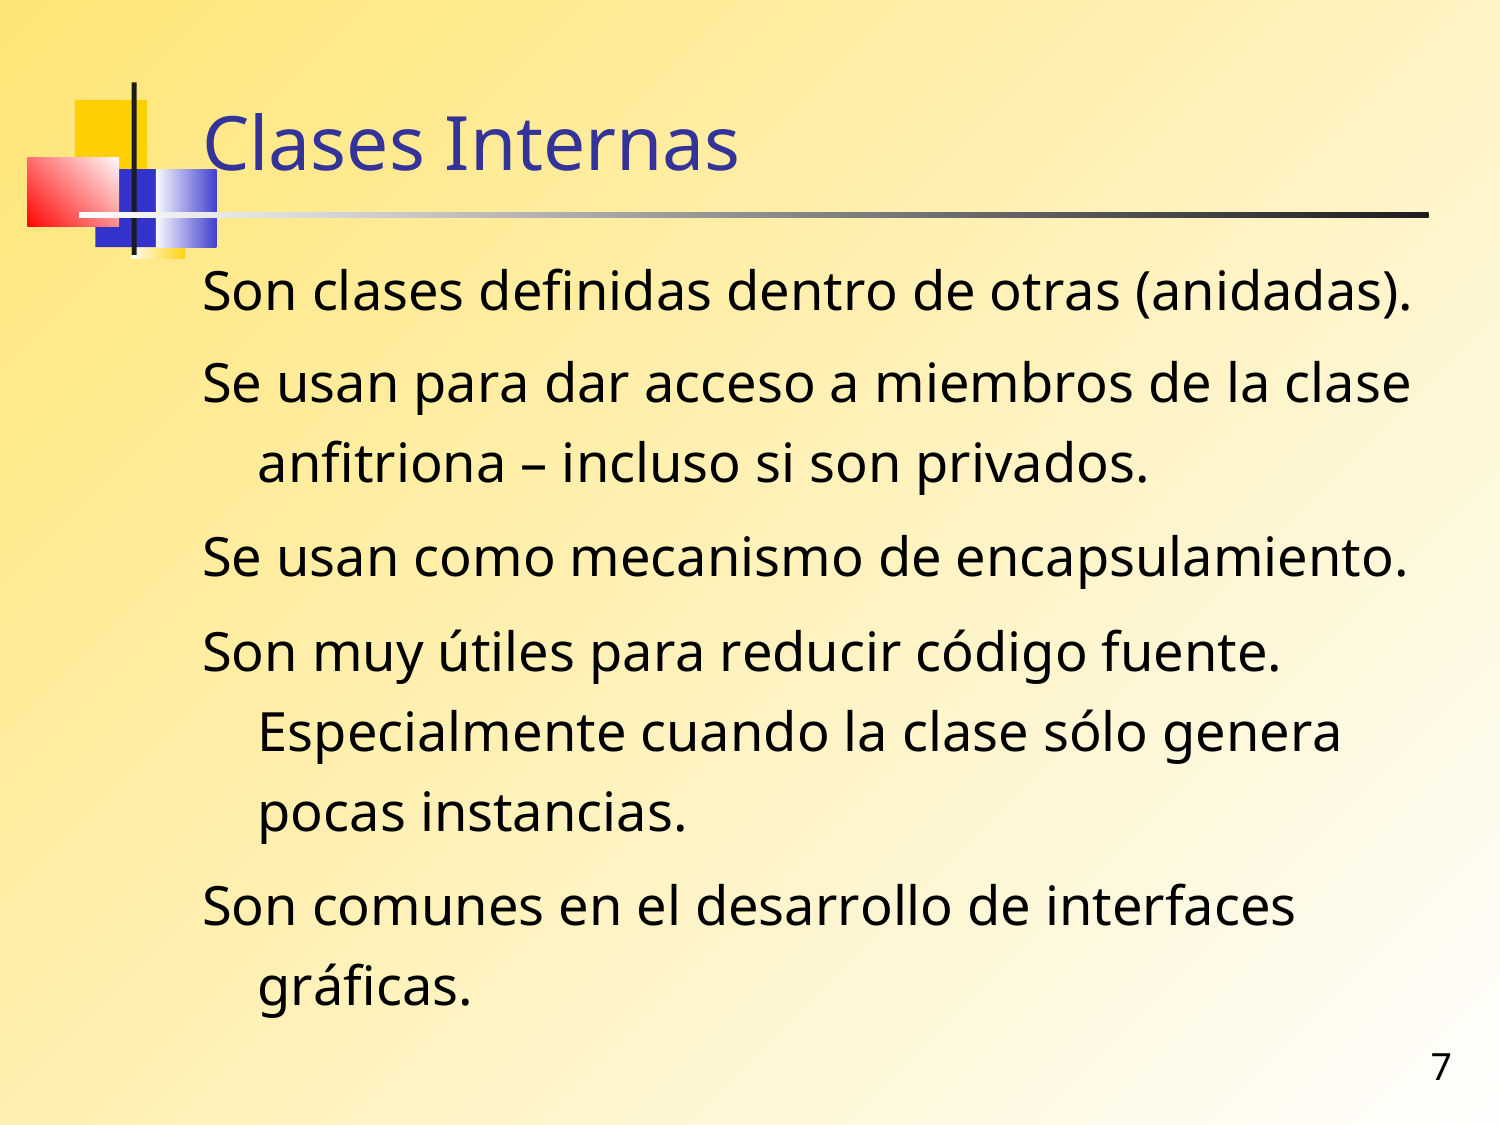

# Clases Internas
Son clases definidas dentro de otras (anidadas).
Se usan para dar acceso a miembros de la clase anfitriona – incluso si son privados.
Se usan como mecanismo de encapsulamiento.
Son muy útiles para reducir código fuente. Especialmente cuando la clase sólo genera pocas instancias.
Son comunes en el desarrollo de interfaces gráficas.
7